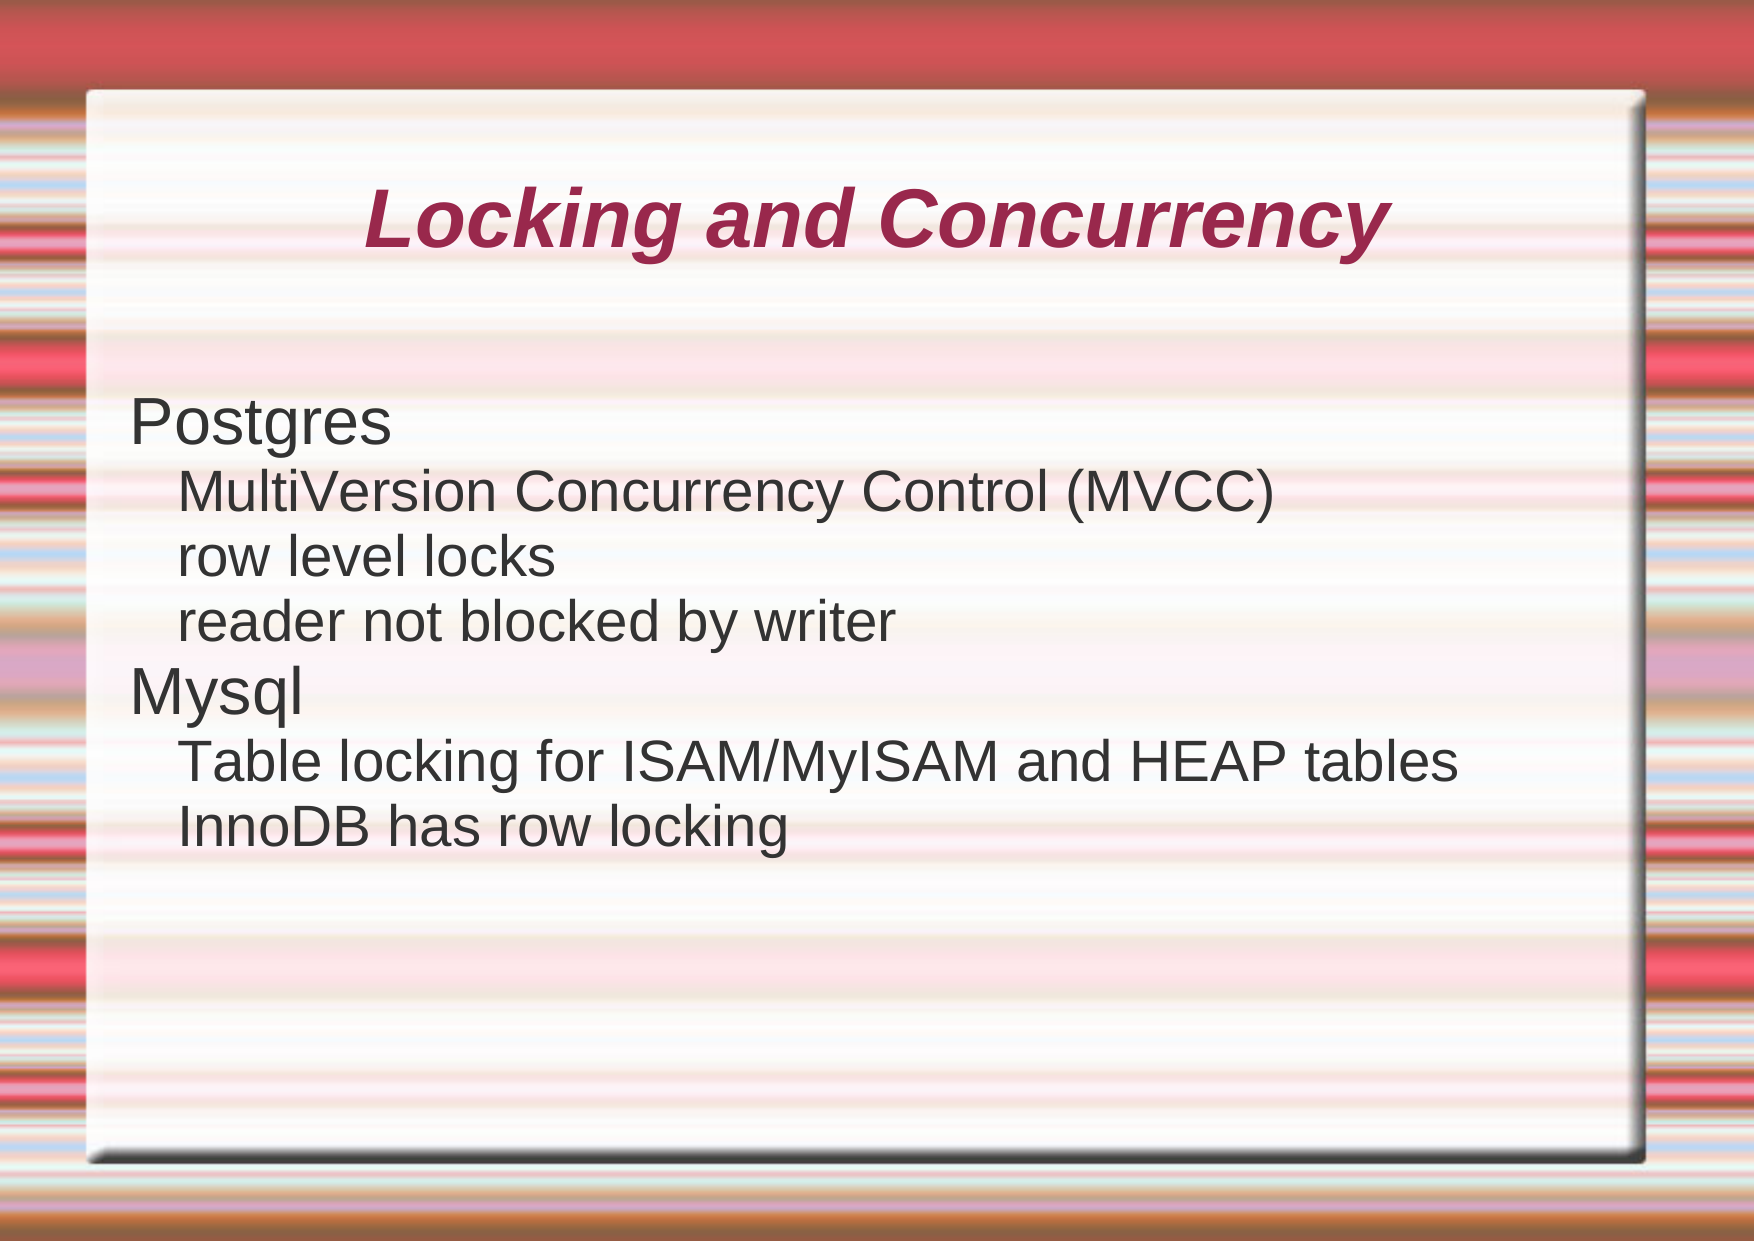

# Locking and Concurrency
Postgres
MultiVersion Concurrency Control (MVCC)
row level locks
reader not blocked by writer
Mysql
Table locking for ISAM/MyISAM and HEAP tables
InnoDB has row locking